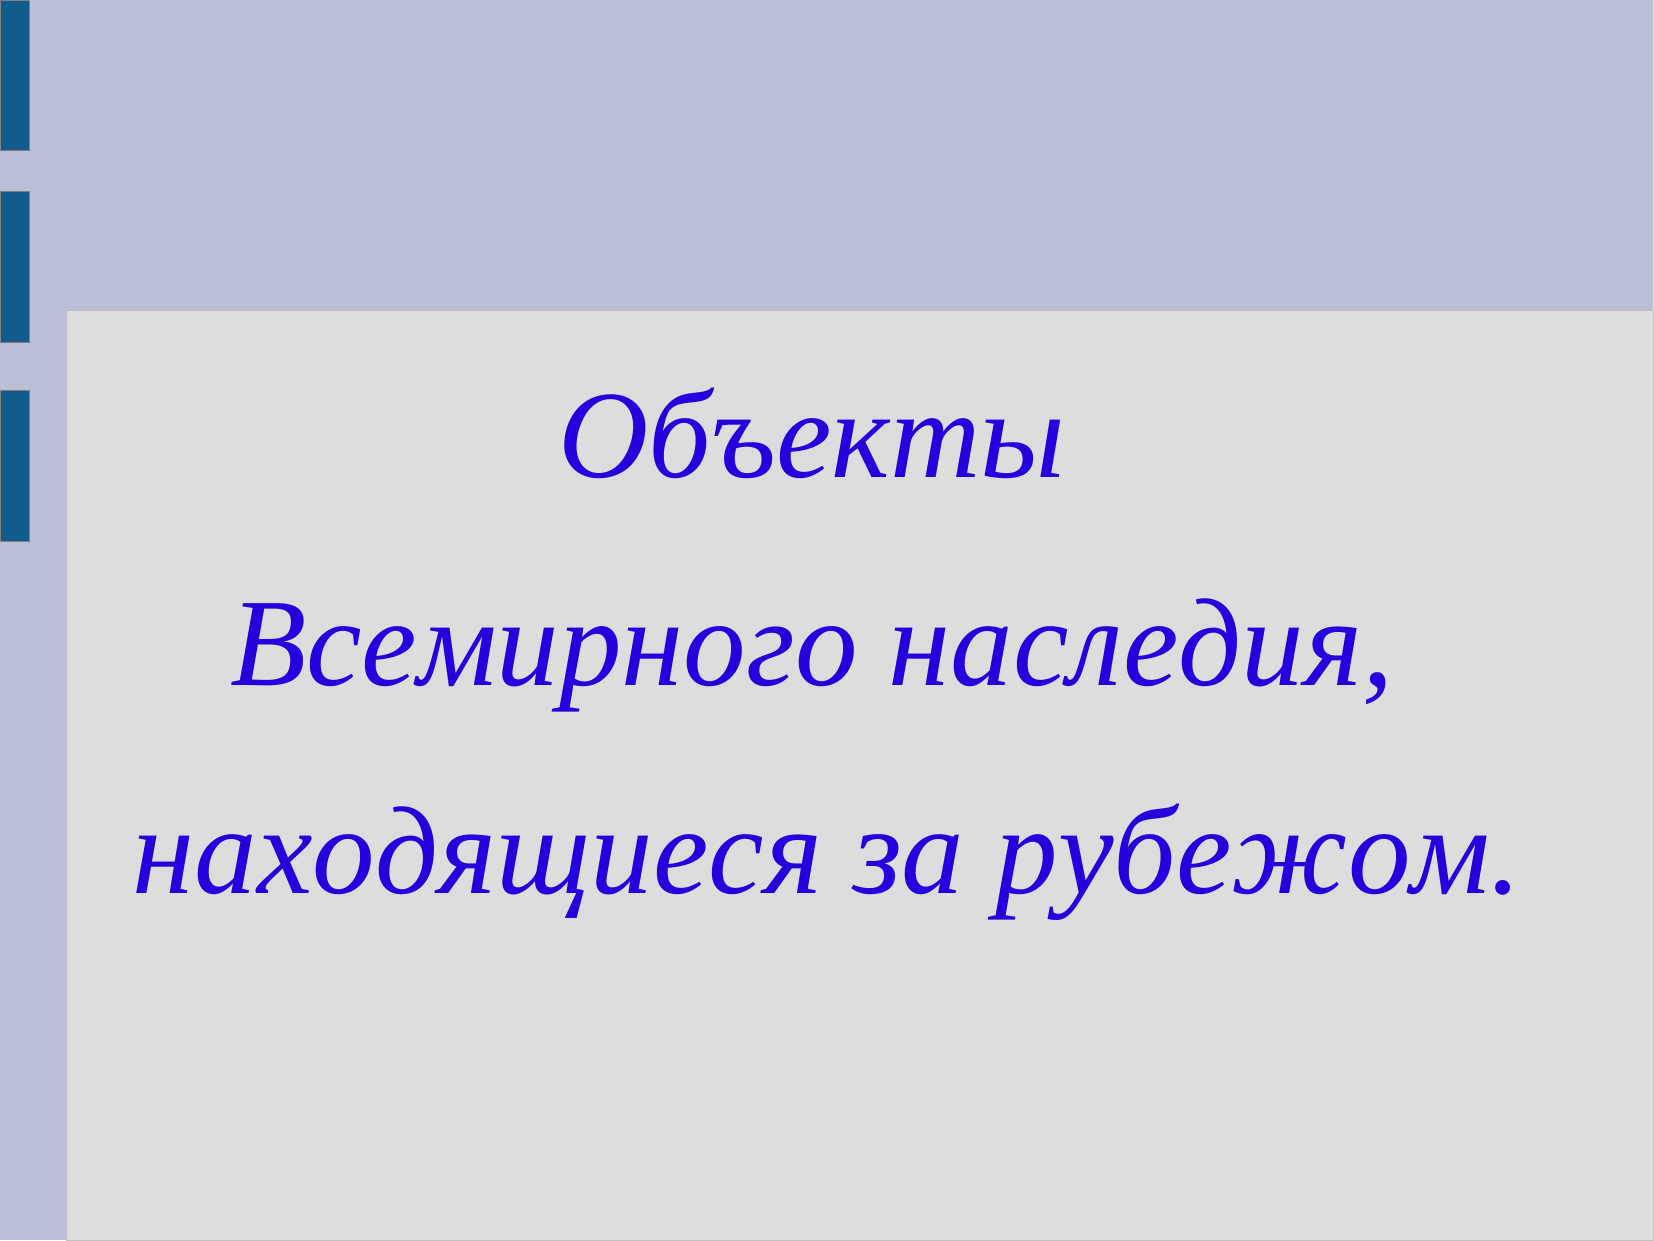

# Объекты
Всемирного наследия,
находящиеся за рубежом.